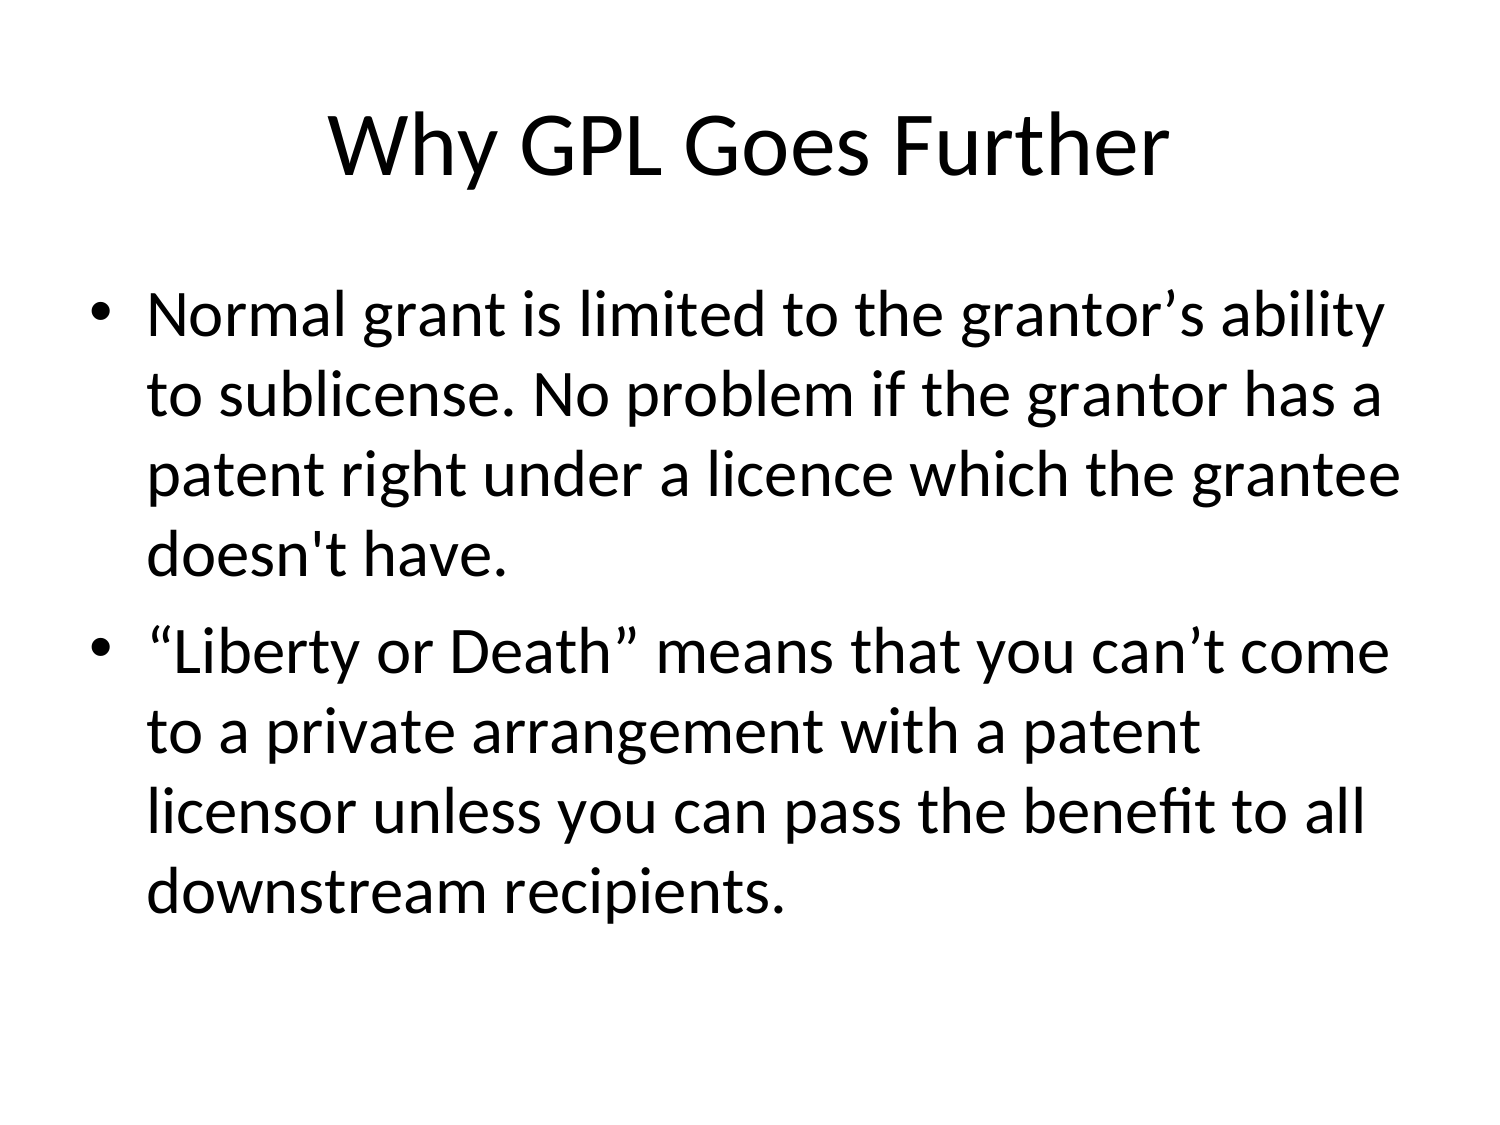

# Why GPL Goes Further
Normal grant is limited to the grantor’s ability to sublicense. No problem if the grantor has a patent right under a licence which the grantee doesn't have.
“Liberty or Death” means that you can’t come to a private arrangement with a patent licensor unless you can pass the benefit to all downstream recipients.